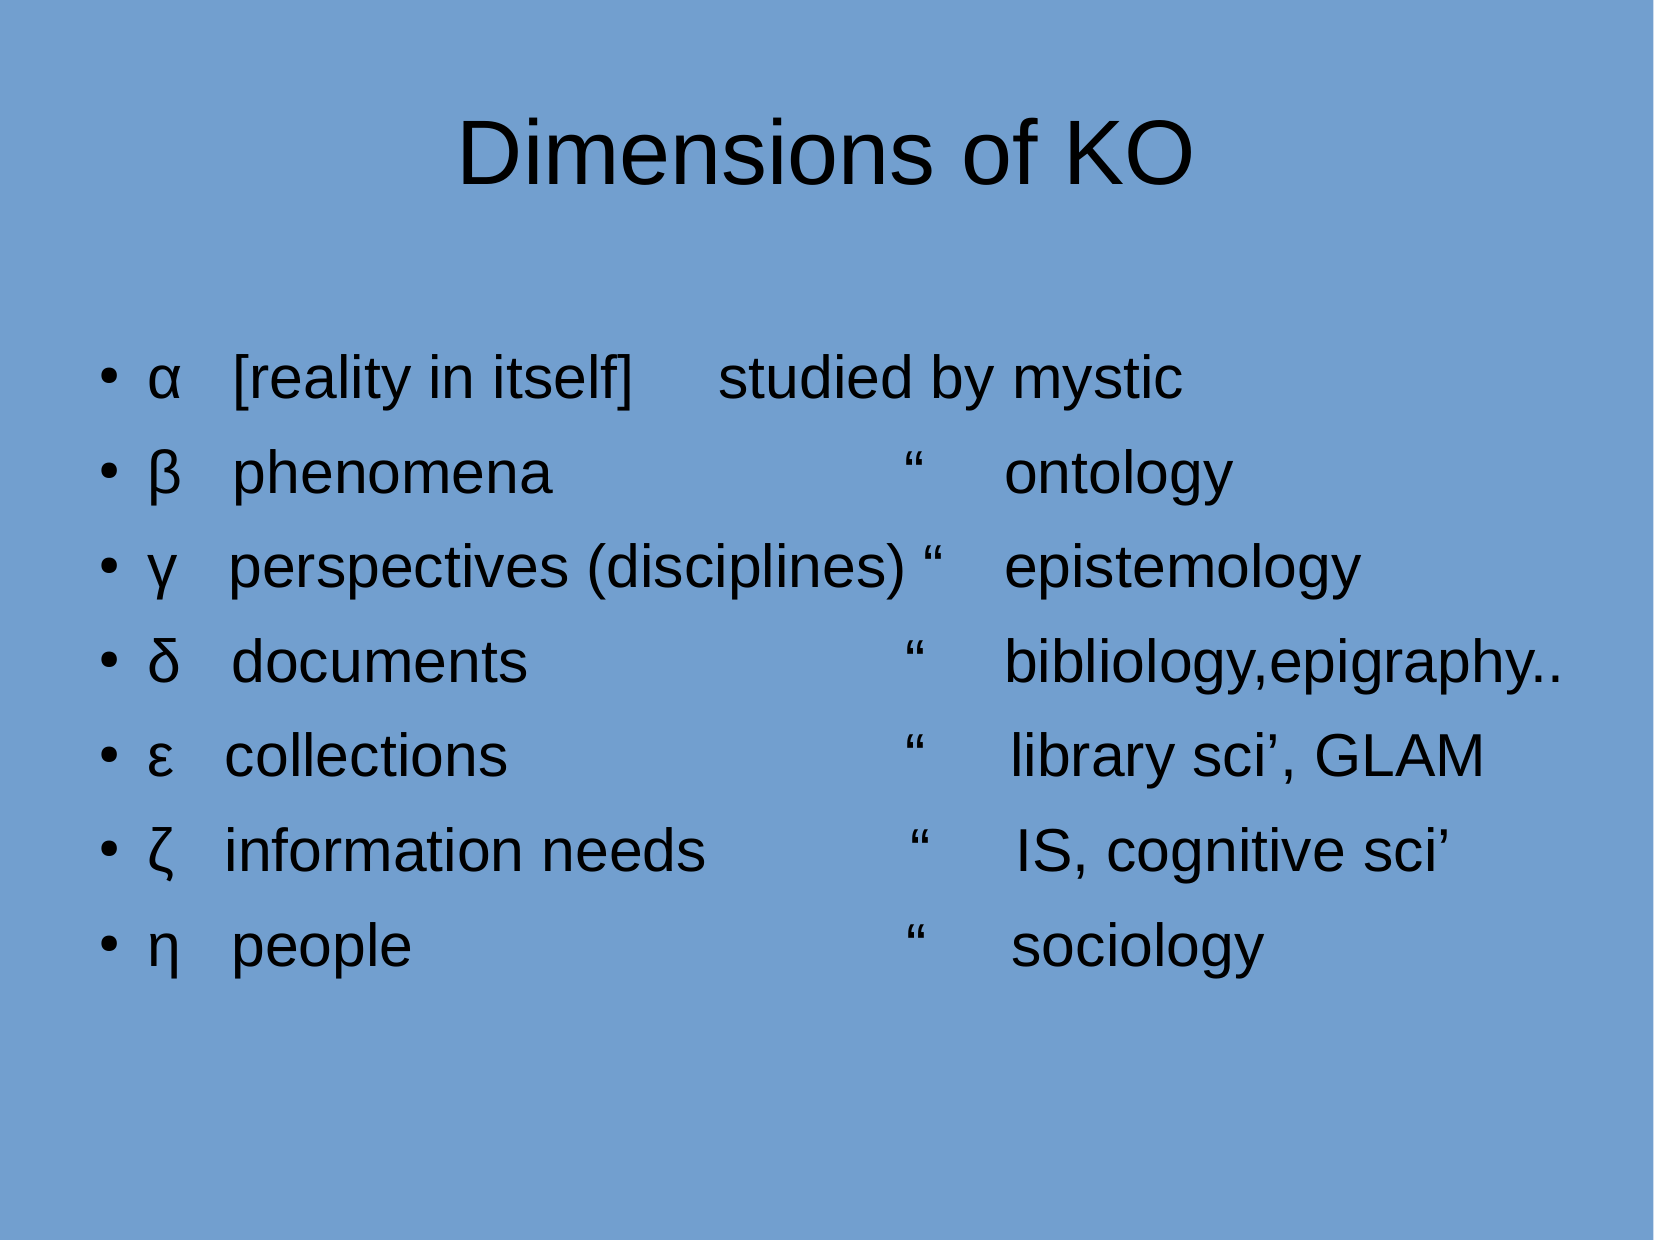

# Dimensions of KO
α [reality in itself]	 studied by mystic
β phenomena									 				 “	 ontology
γ perspectives (disciplines) “	 epistemology
δ documents						 “	 bibliology,epigraphy..
ε collections						 “ library sci’, GLAM
ζ information needs “ IS, cognitive sci’
η people						 “ sociology